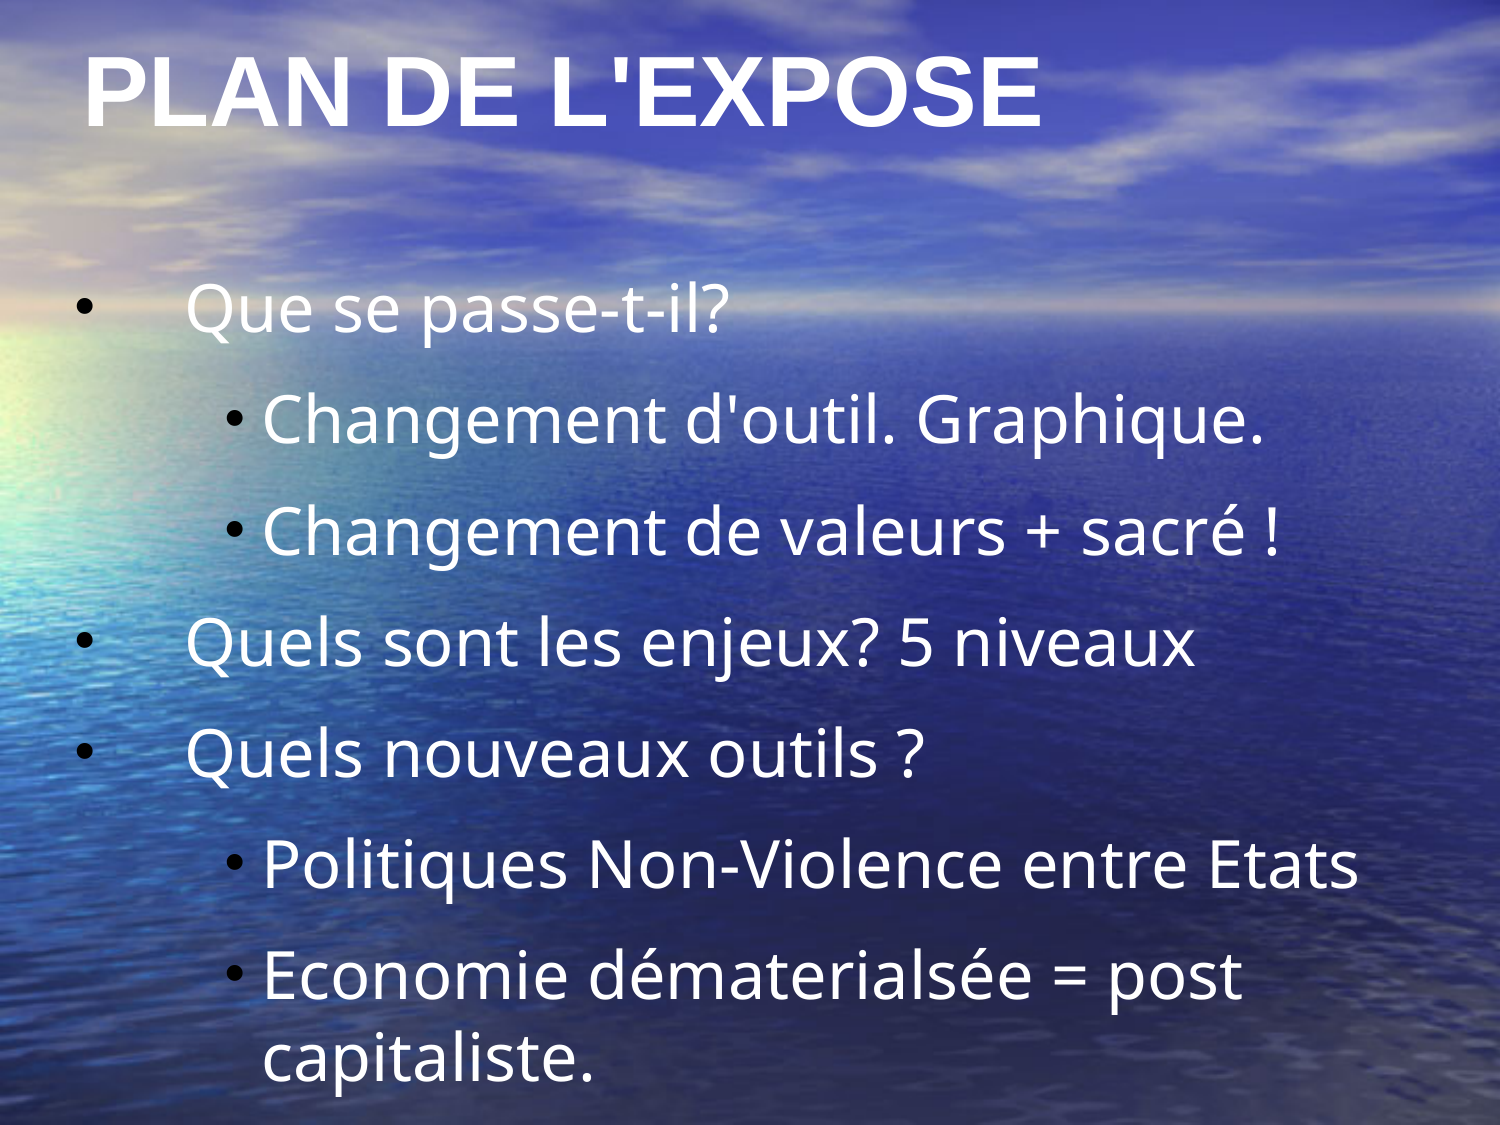

# PLAN DE L'EXPOSE
Que se passe-t-il?
Changement d'outil. Graphique.
Changement de valeurs + sacré !
Quels sont les enjeux? 5 niveaux
Quels nouveaux outils ?
Politiques Non-Violence entre Etats
Economie dématerialsée = post capitaliste.